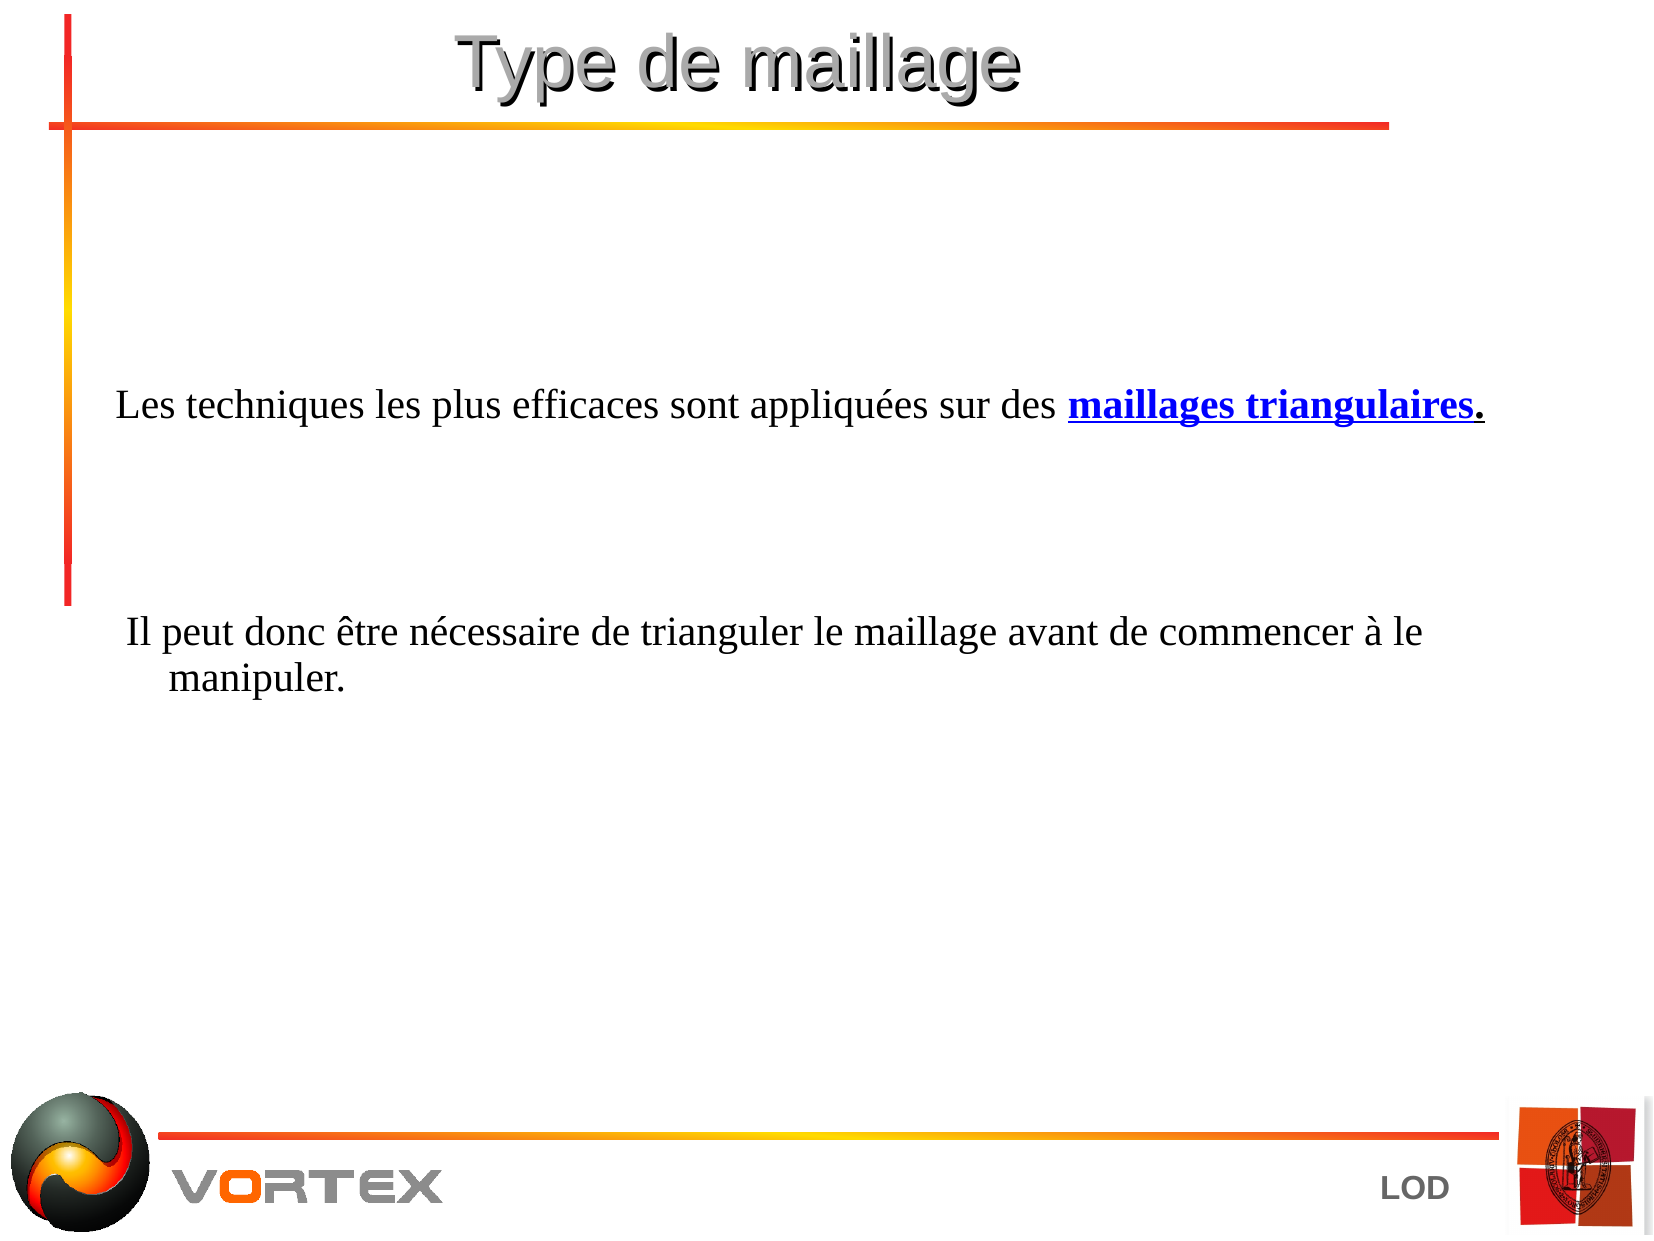

# Type de maillage
Les techniques les plus efficaces sont appliquées sur des maillages triangulaires.
 Il peut donc être nécessaire de trianguler le maillage avant de commencer à le manipuler.